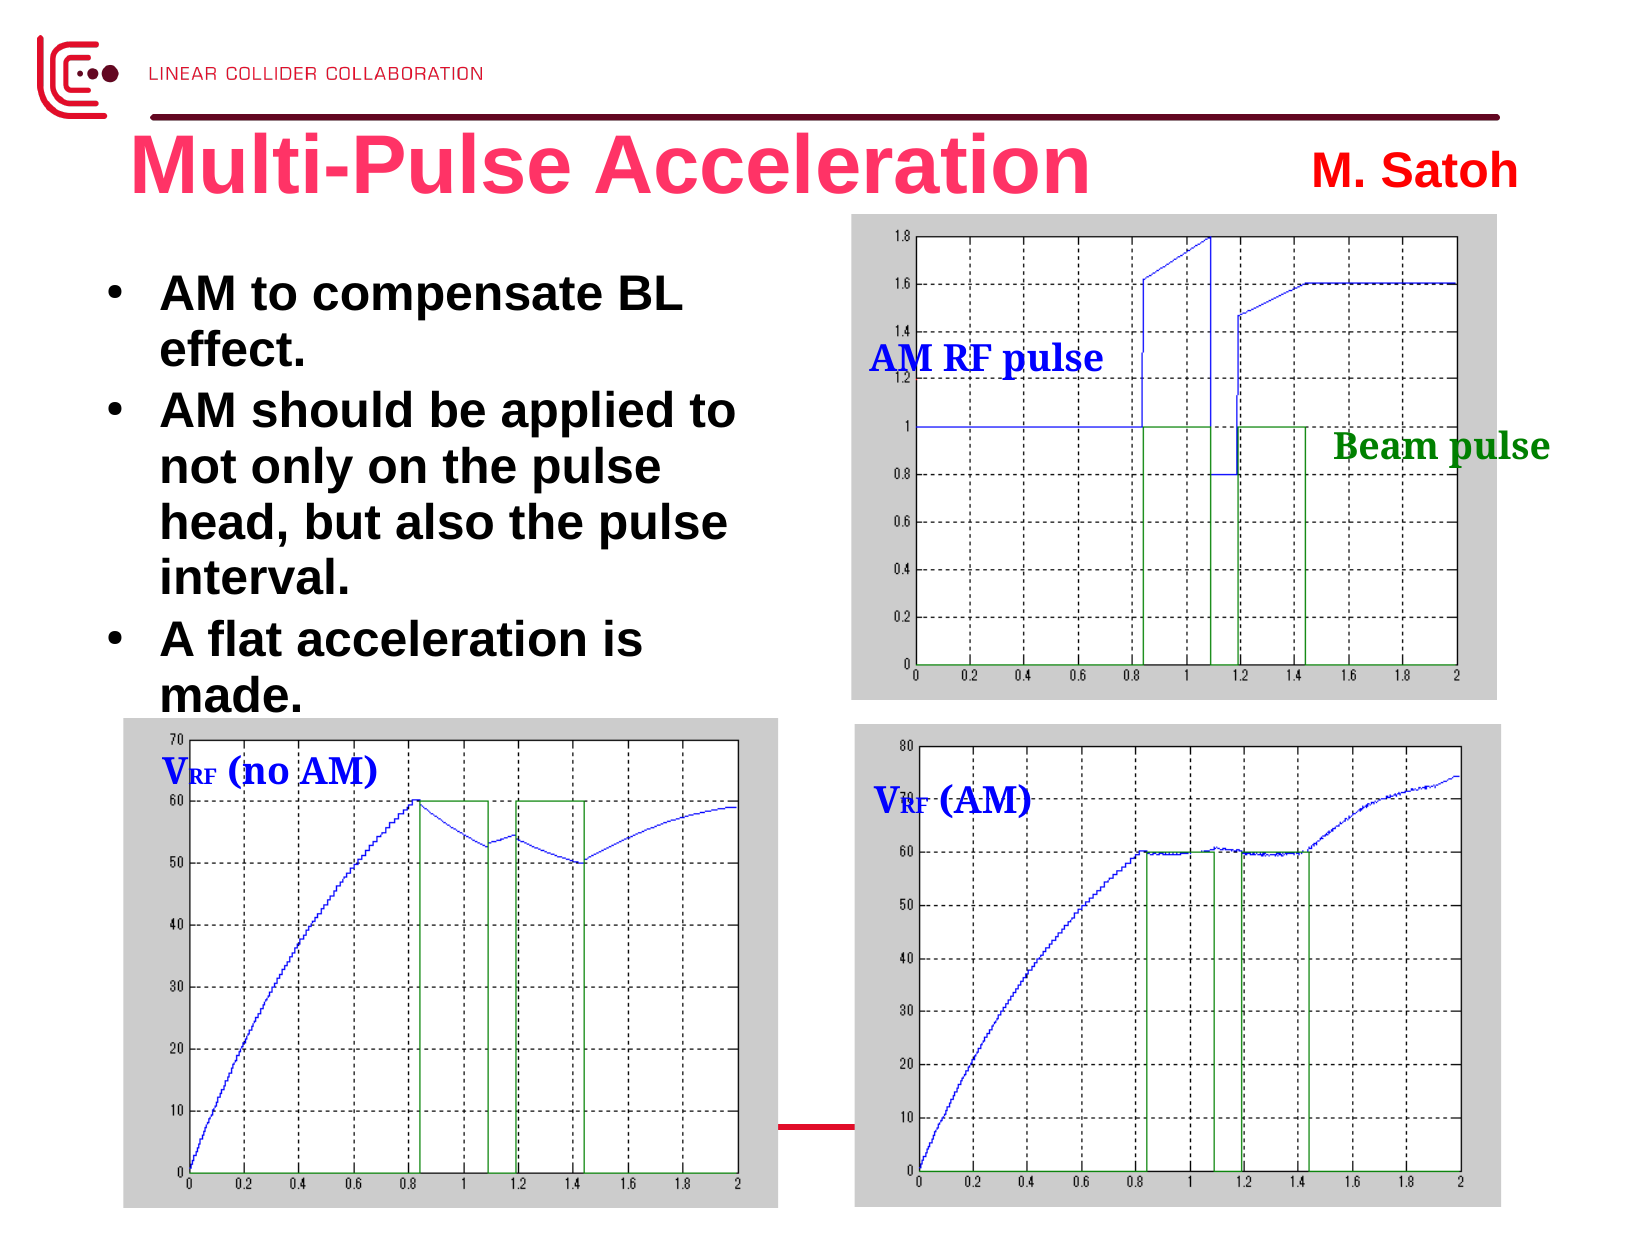

# Multi-Pulse Acceleration
M. Satoh
AM to compensate BL effect.
AM should be applied to not only on the pulse head, but also the pulse interval.
A flat acceleration is made.
AM RF pulse
Beam pulse
VRF (no AM)
VRF (AM)